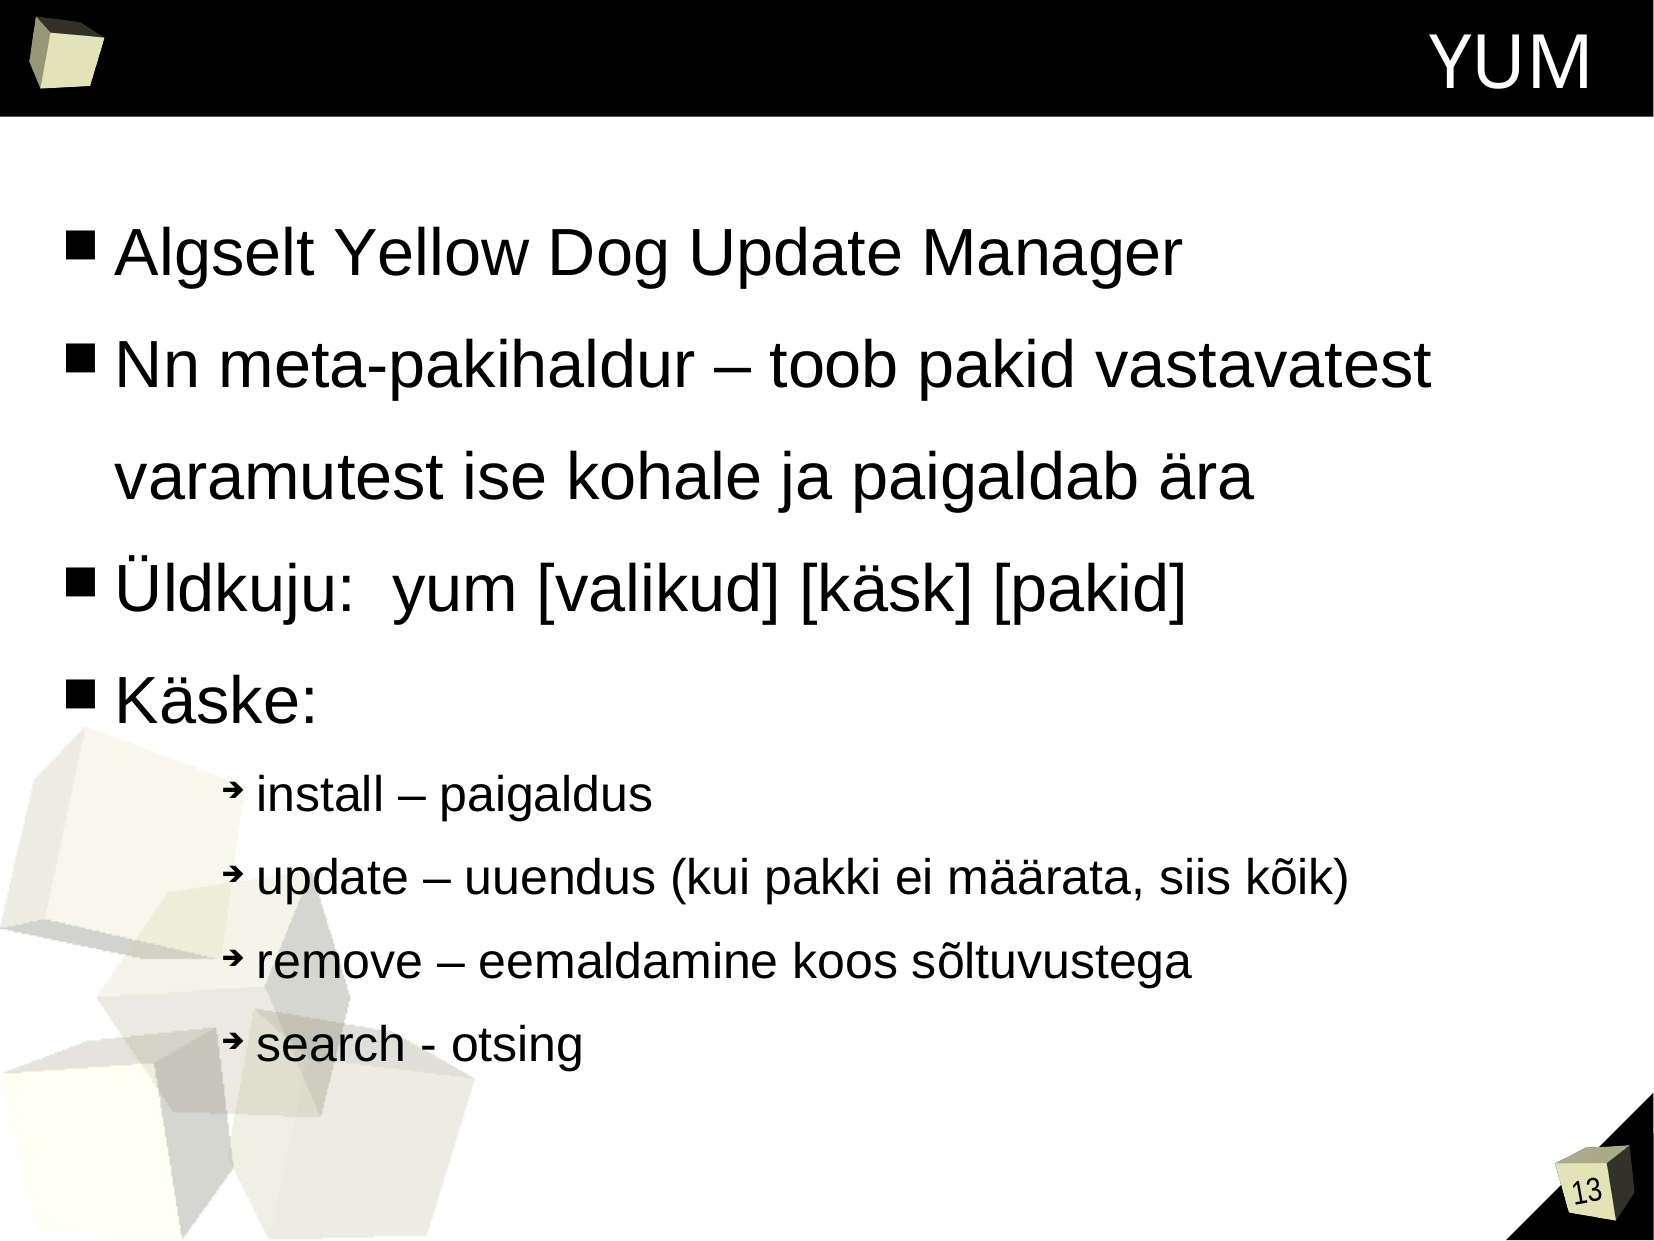

# YUM
Algselt Yellow Dog Update Manager
Nn meta-pakihaldur – toob pakid vastavatest varamutest ise kohale ja paigaldab ära
Üldkuju: yum [valikud] [käsk] [pakid]
Käske:
install – paigaldus
update – uuendus (kui pakki ei määrata, siis kõik)
remove – eemaldamine koos sõltuvustega
search - otsing